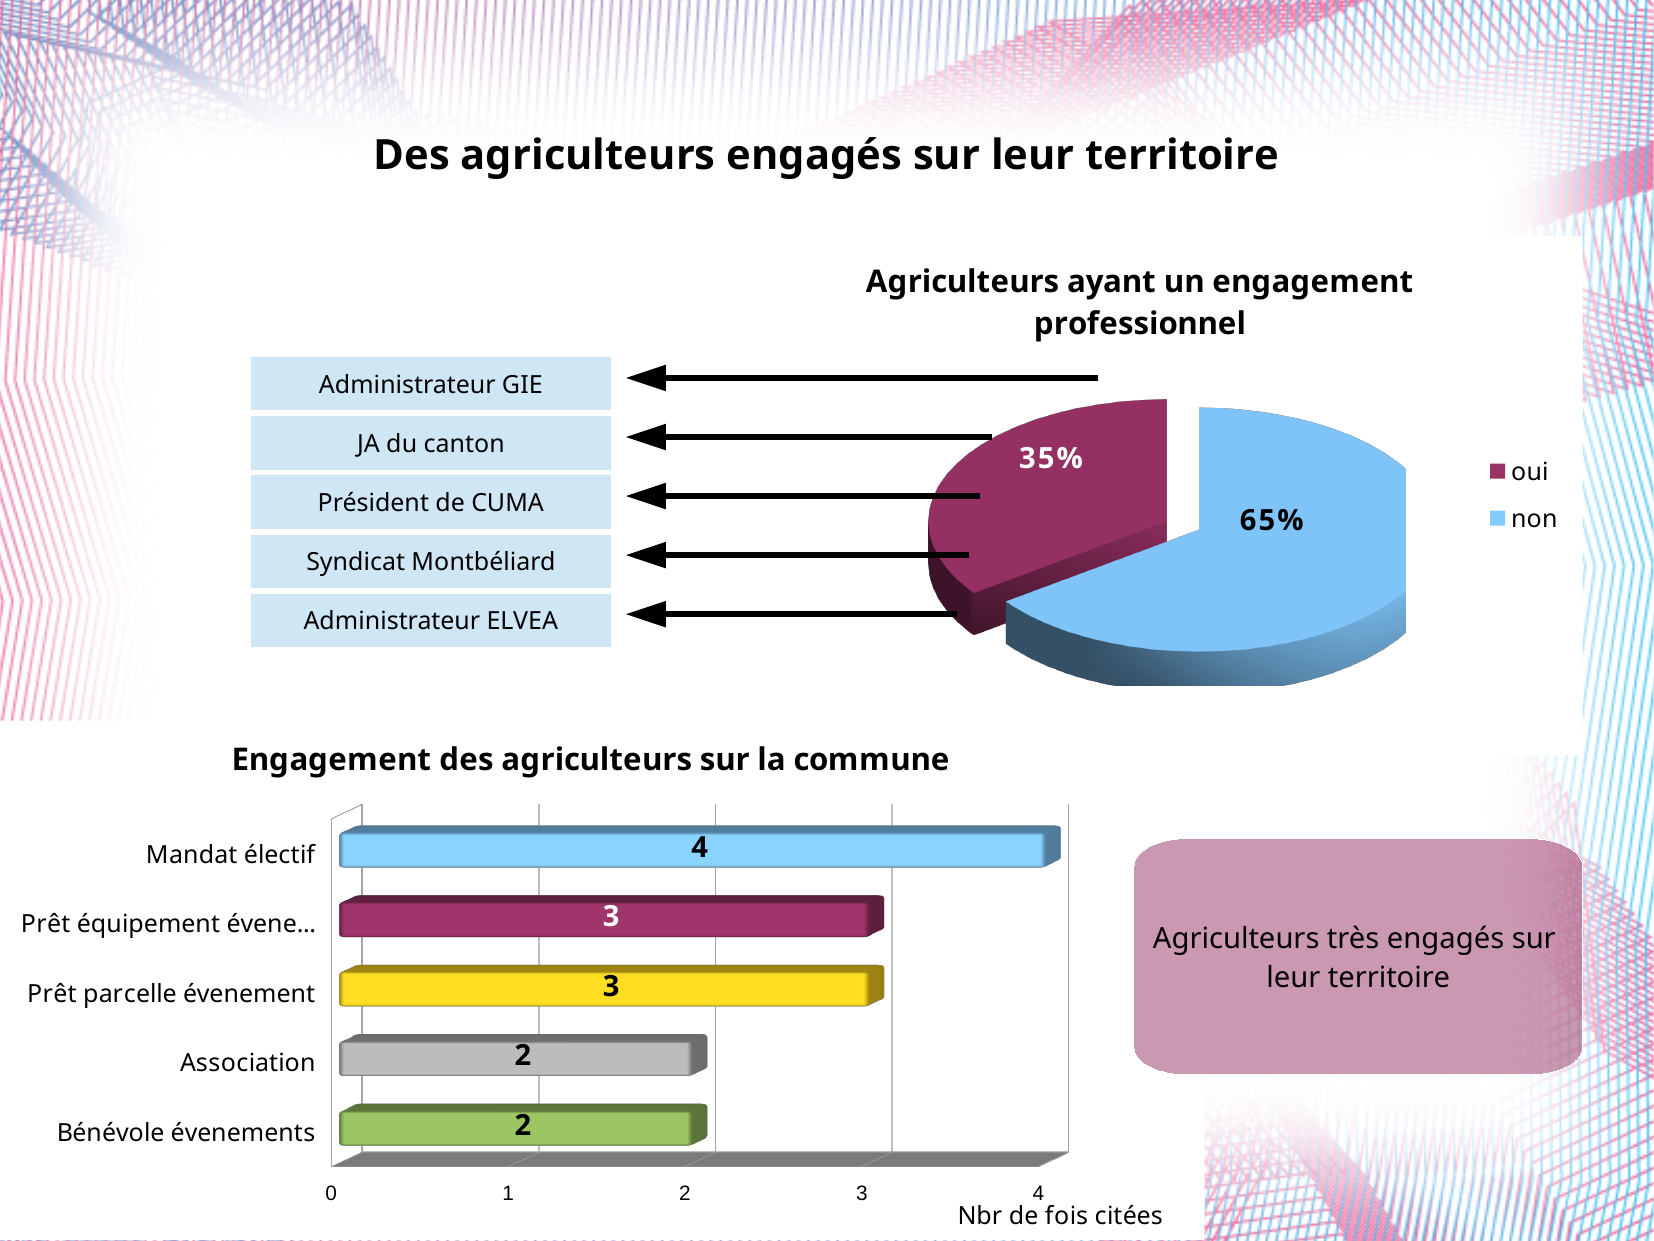

# Des agriculteurs engagés sur leur territoire
[unsupported chart]
Administrateur GIE
JA du canton
Président de CUMA
Syndicat Montbéliard
Administrateur ELVEA
[unsupported chart]
Agriculteurs très engagés sur
leur territoire